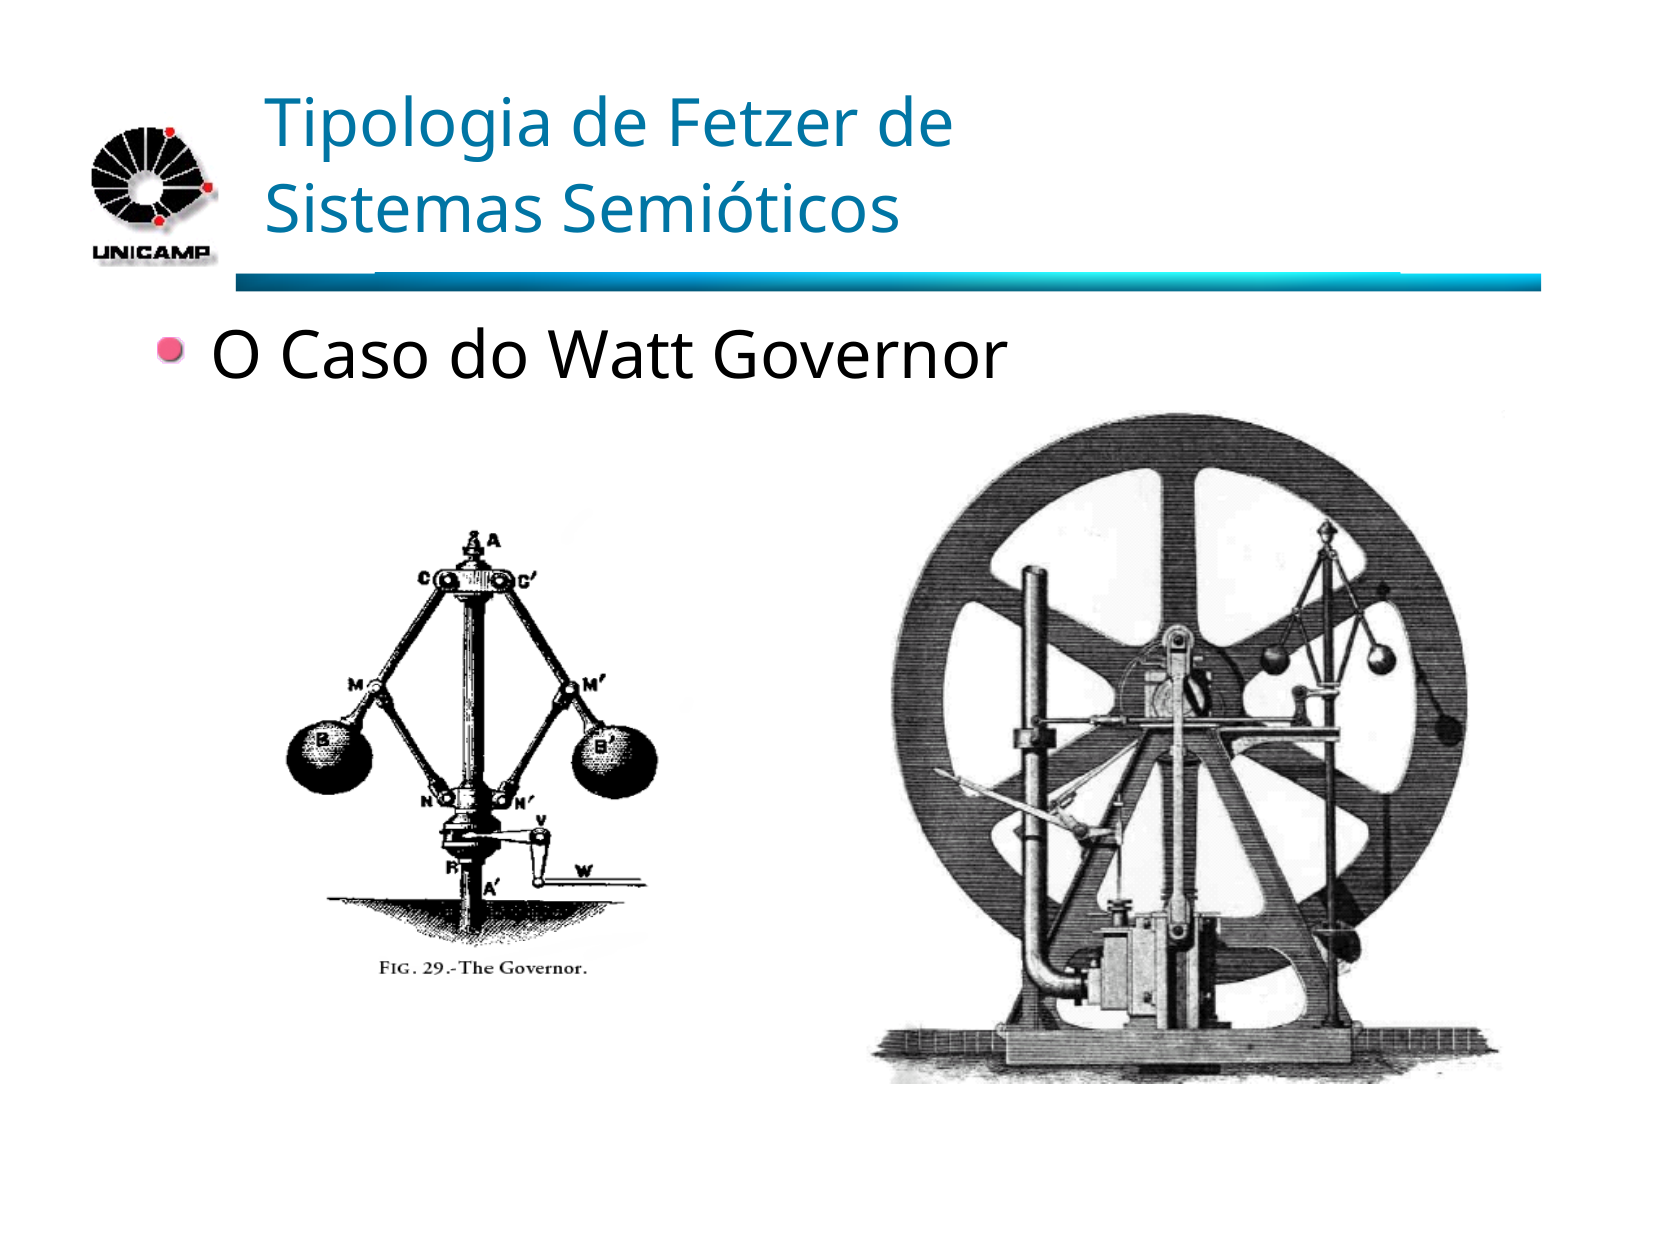

# Tipologia de Fetzer de Sistemas Semióticos
O Caso do Watt Governor